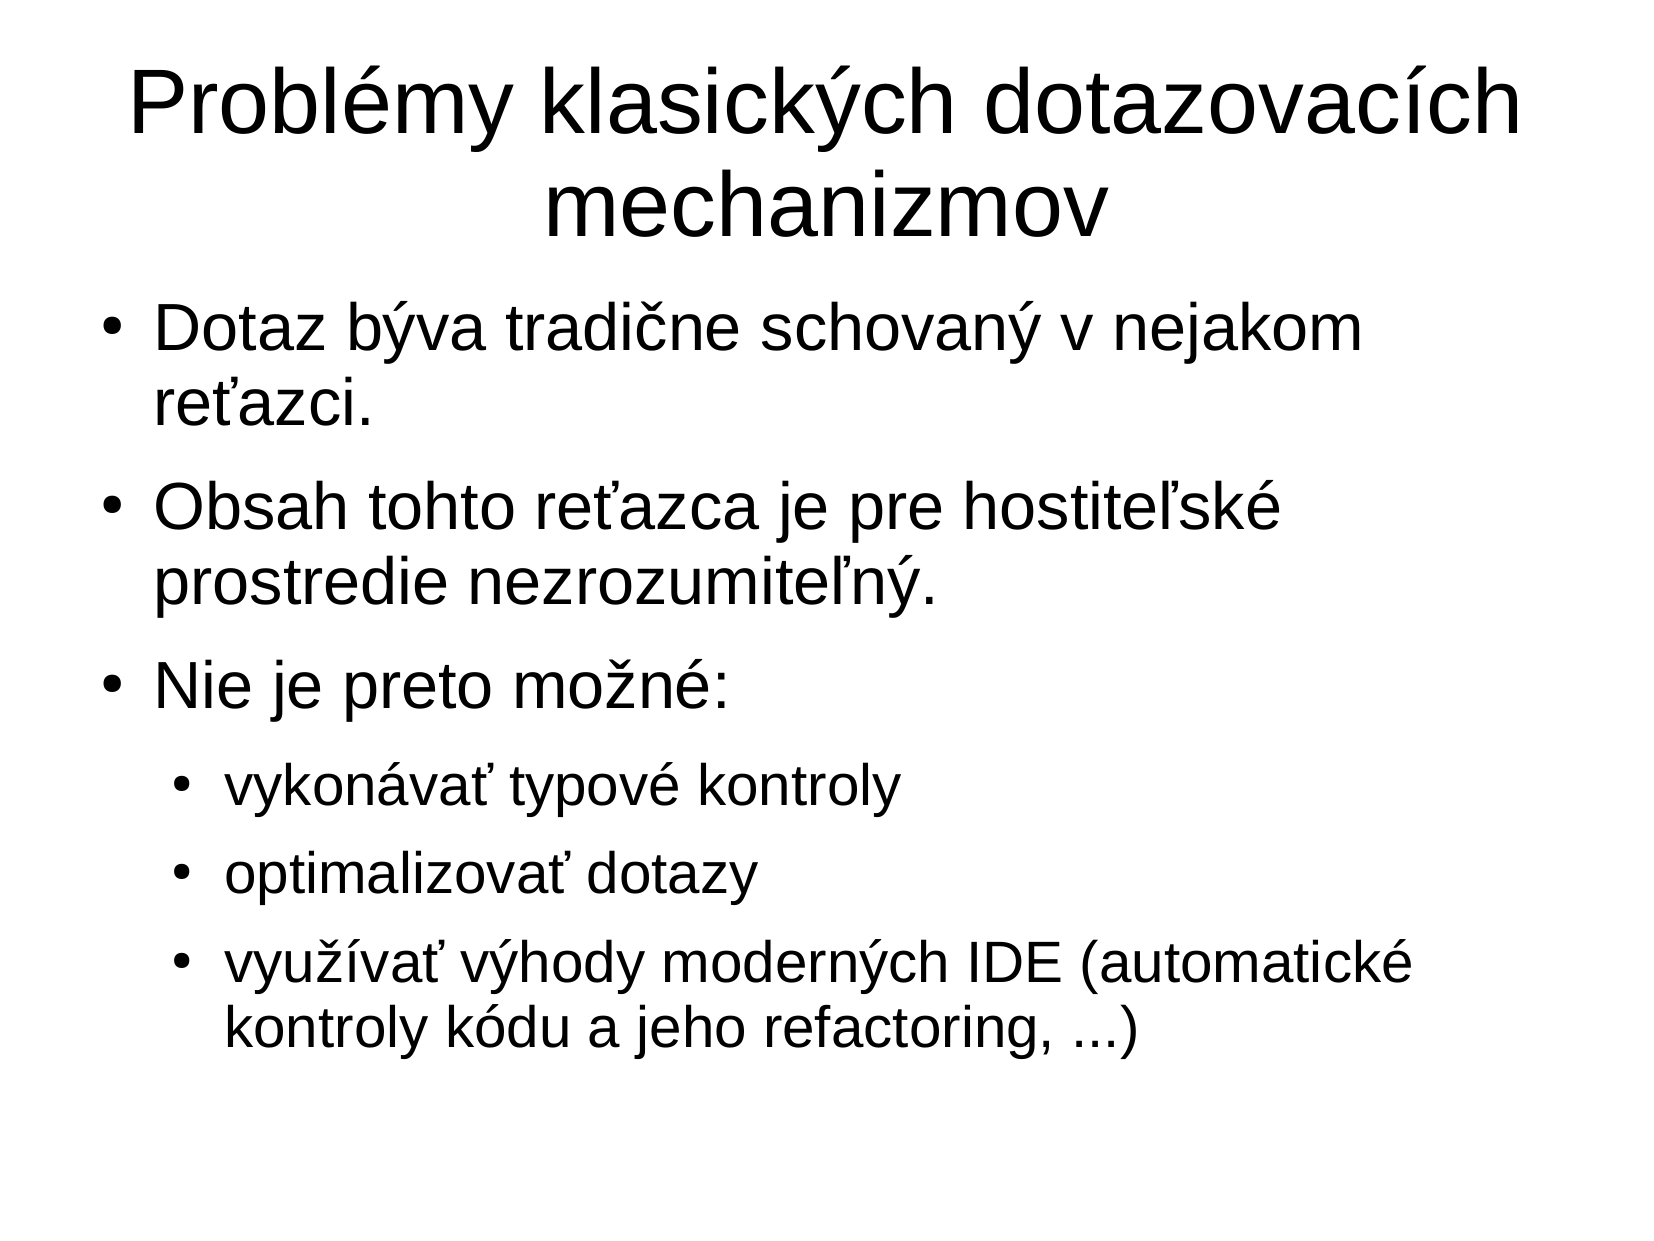

# Problémy klasických dotazovacích mechanizmov
Dotaz býva tradične schovaný v nejakom reťazci.
Obsah tohto reťazca je pre hostiteľské prostredie nezrozumiteľný.
Nie je preto možné:
vykonávať typové kontroly
optimalizovať dotazy
využívať výhody moderných IDE (automatické kontroly kódu a jeho refactoring, ...)